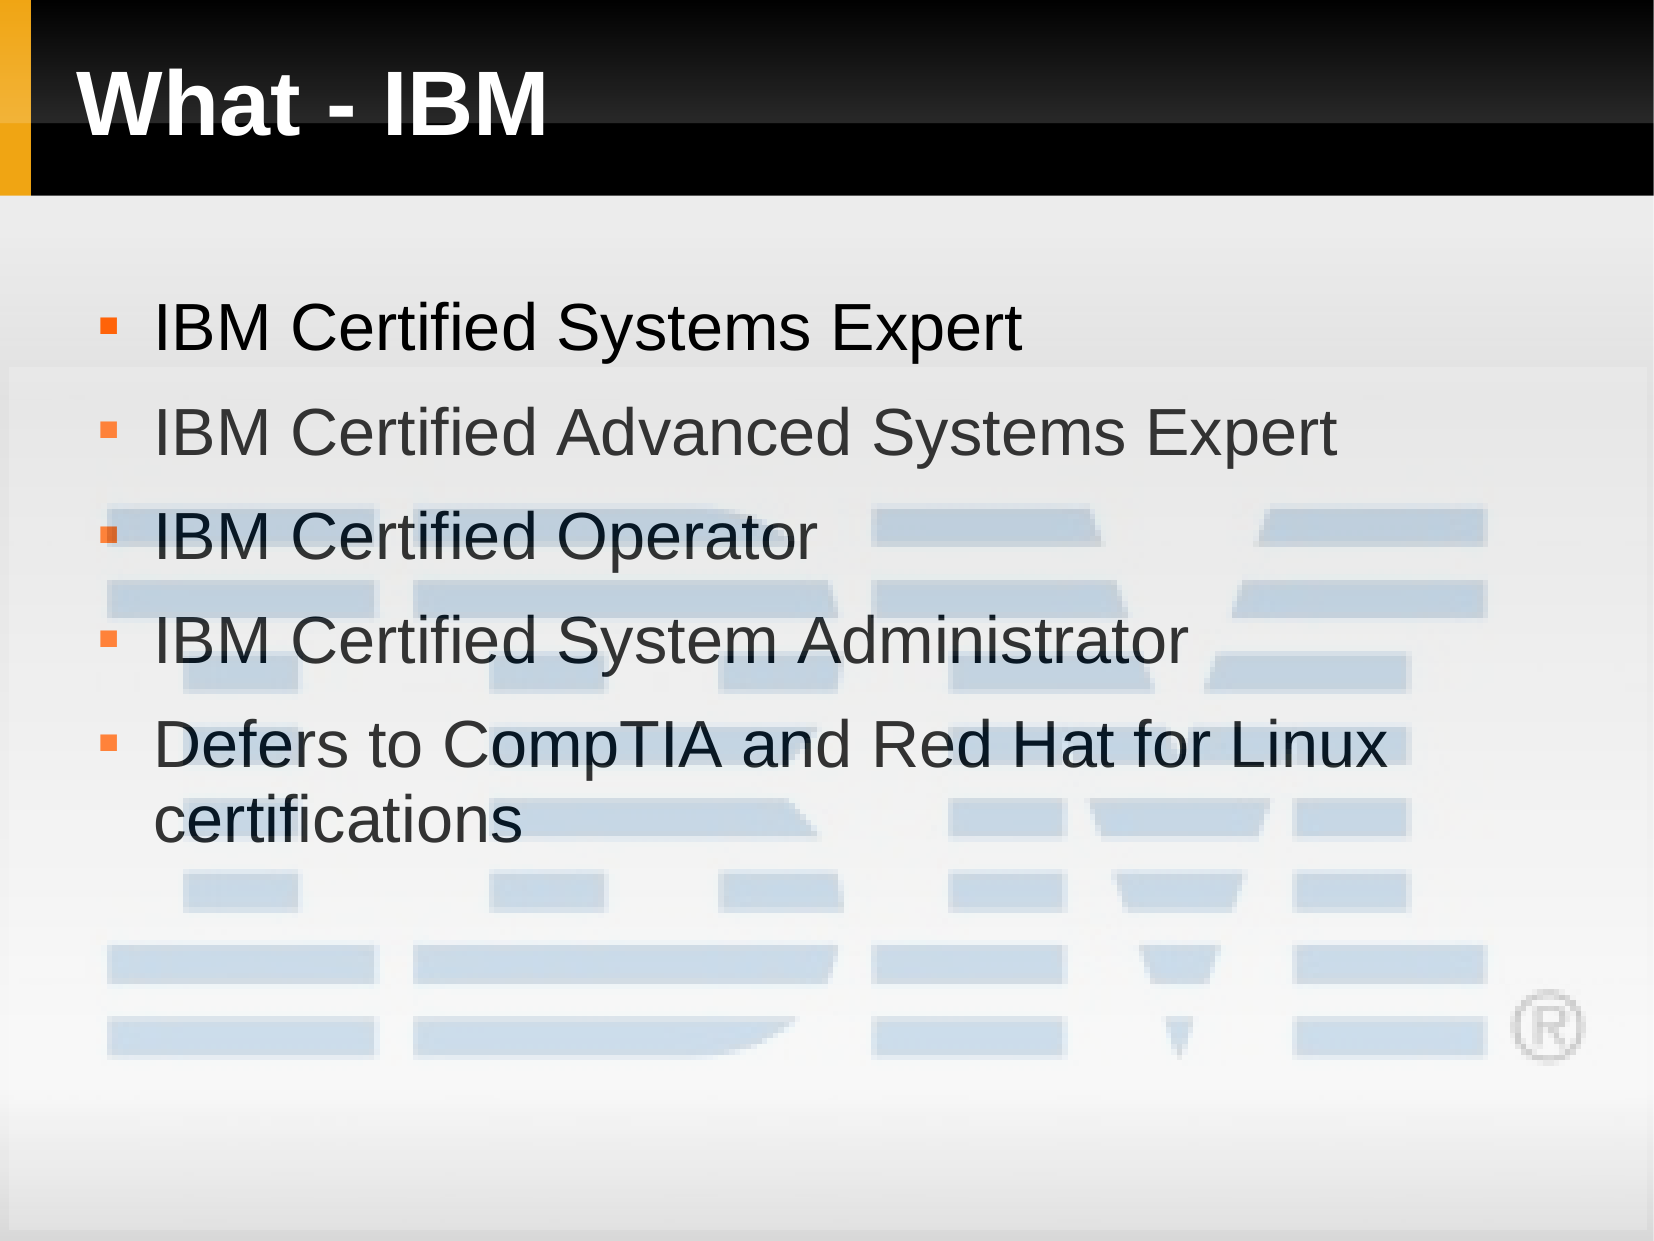

# What - IBM
IBM Certified Systems Expert
IBM Certified Advanced Systems Expert
IBM Certified Operator
IBM Certified System Administrator
Defers to CompTIA and Red Hat for Linux certifications